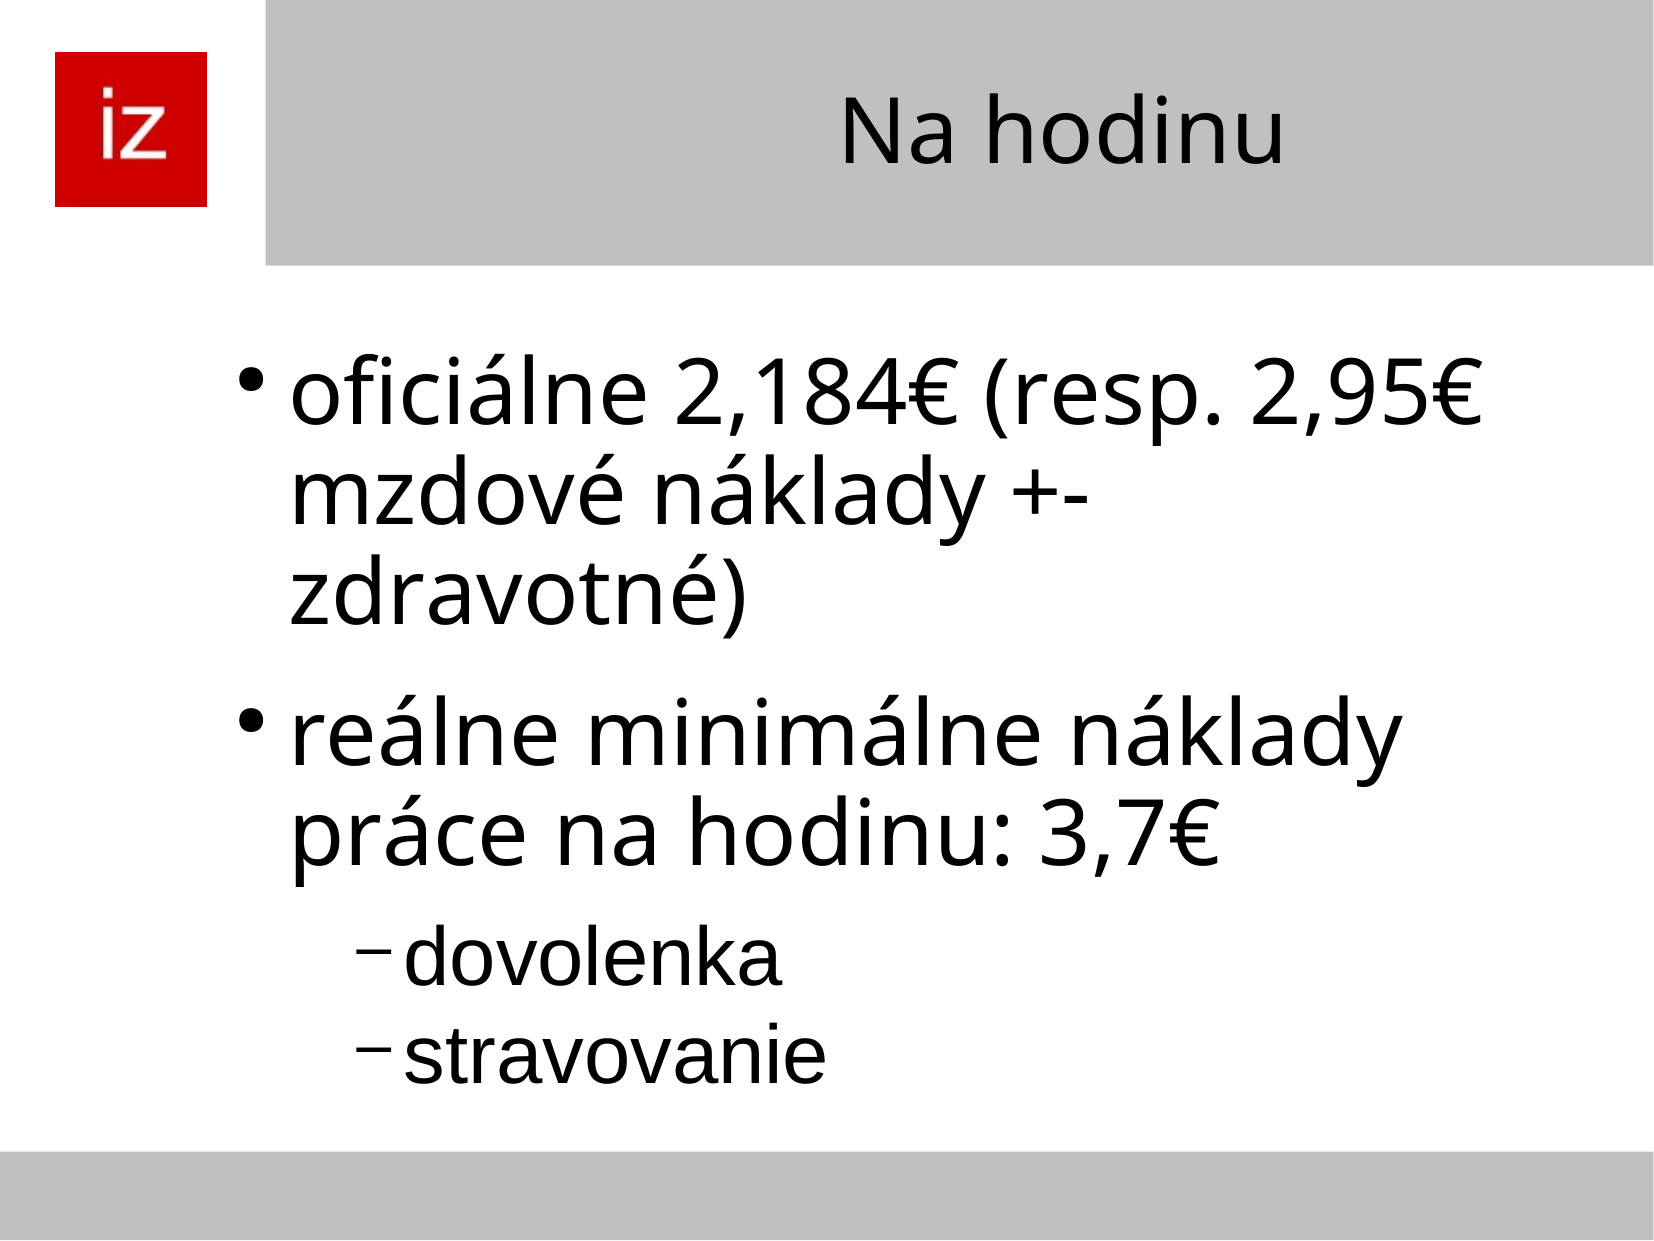

# Na hodinu
oficiálne 2,184€ (resp. 2,95€ mzdové náklady +- zdravotné)
reálne minimálne náklady práce na hodinu: 3,7€
dovolenka
stravovanie